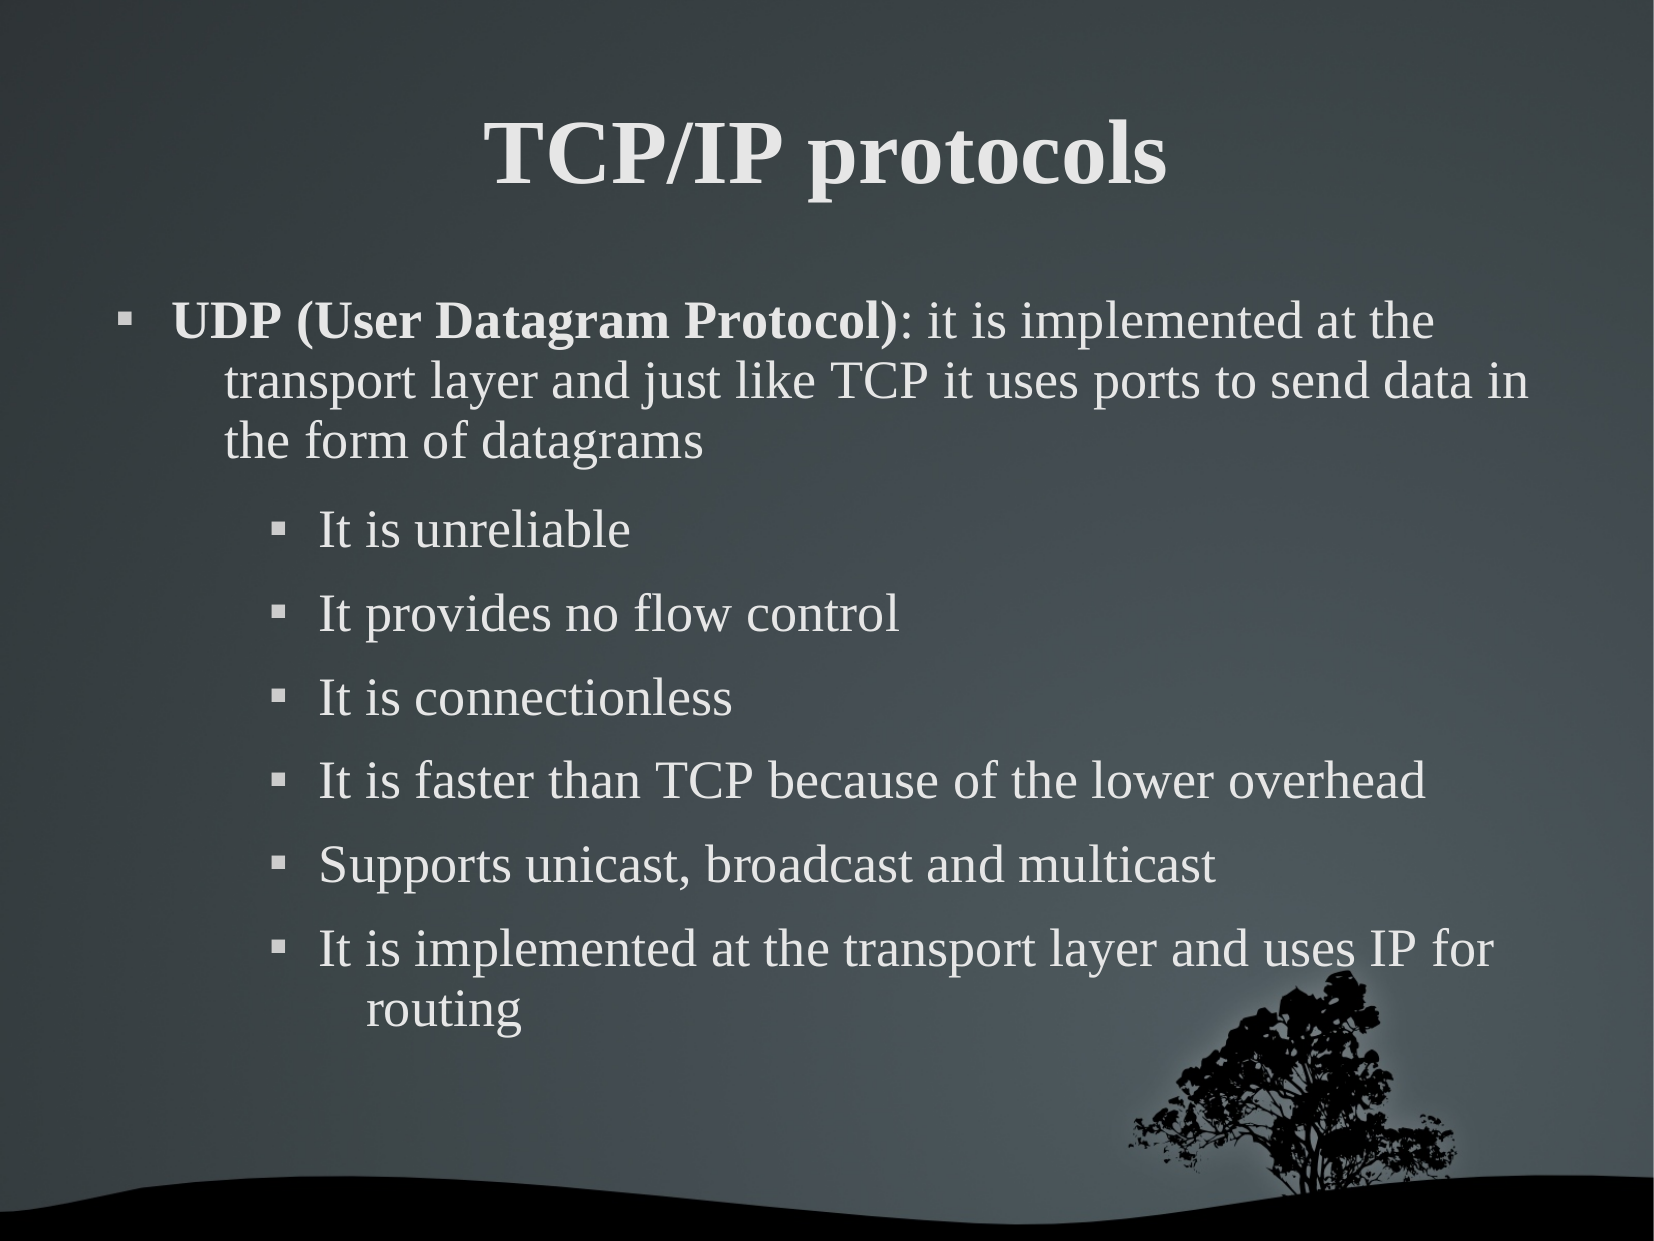

TCP/IP protocols
# UDP (User Datagram Protocol): it is implemented at the transport layer and just like TCP it uses ports to send data in the form of datagrams
It is unreliable
It provides no flow control
It is connectionless
It is faster than TCP because of the lower overhead
Supports unicast, broadcast and multicast
It is implemented at the transport layer and uses IP for routing